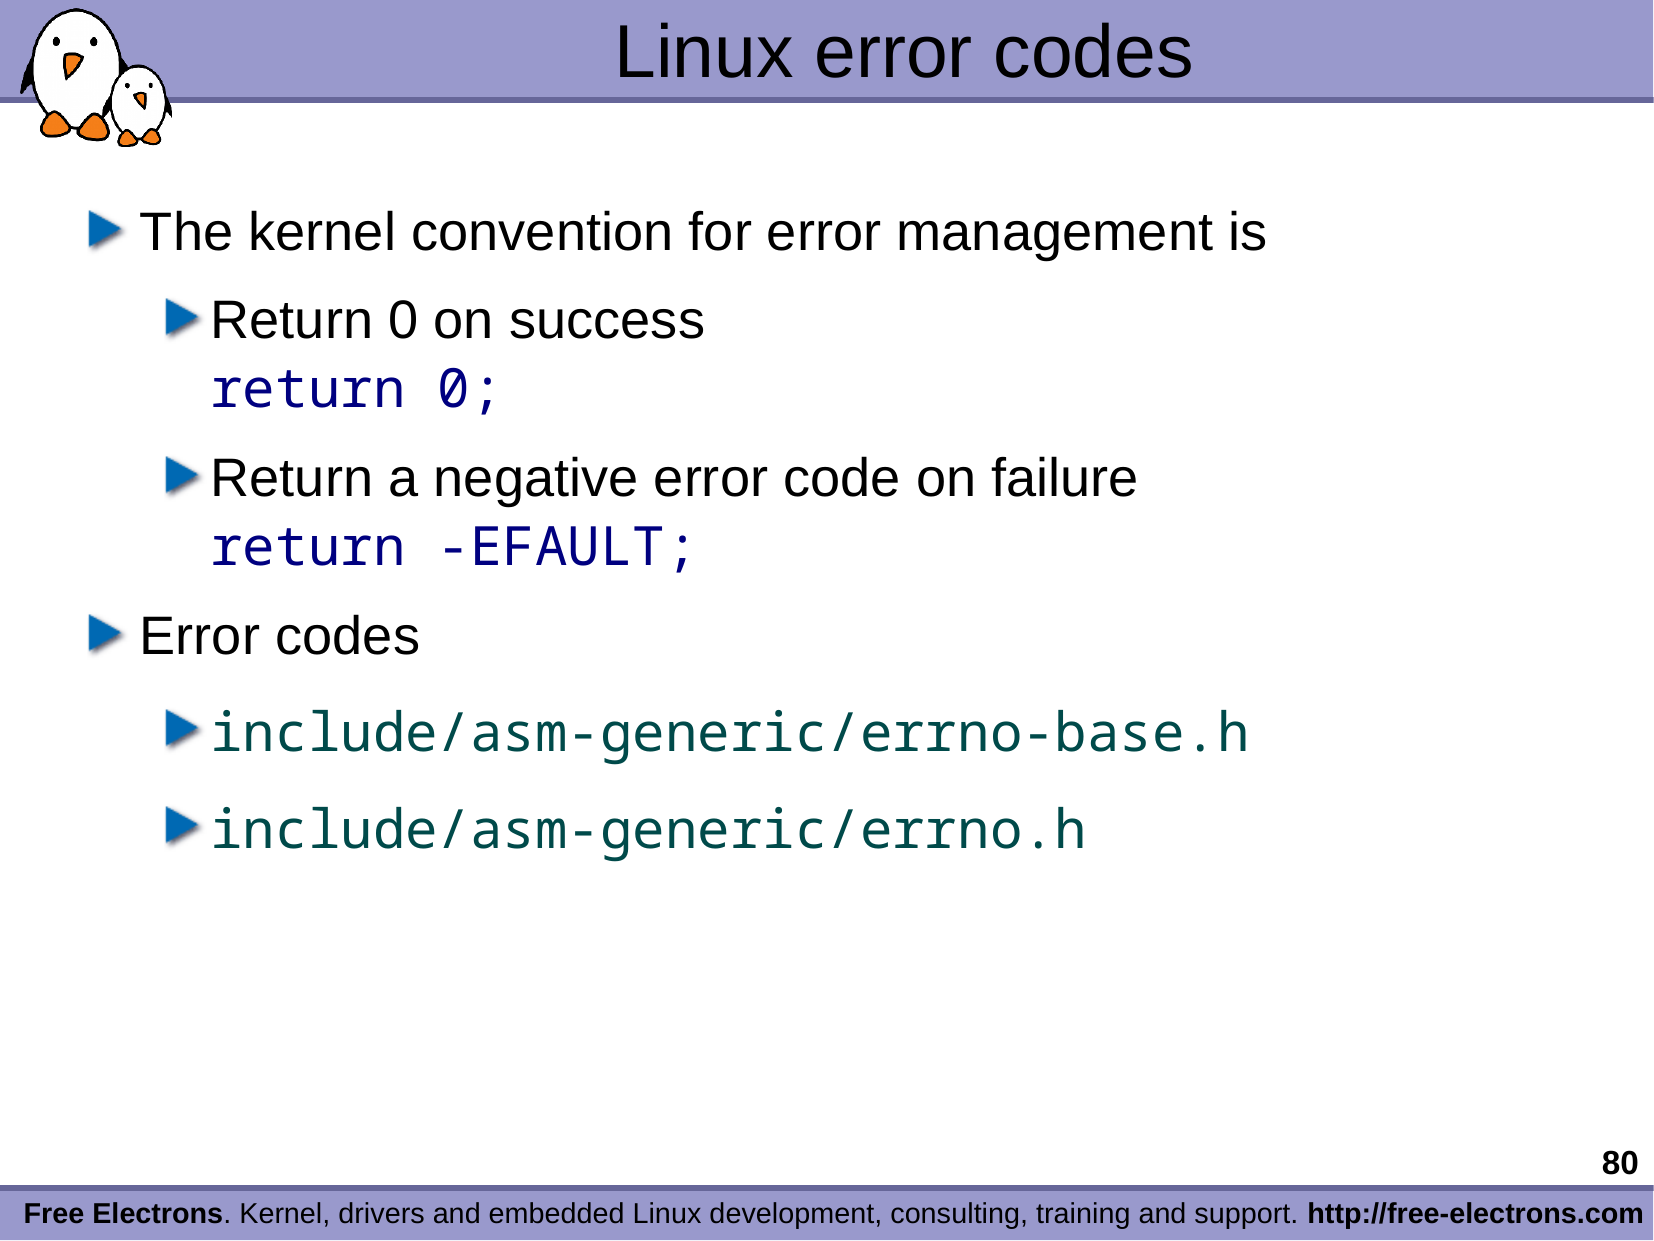

# Linux error codes
The kernel convention for error management is
Return 0 on success
return 0;
Return a negative error code on failure
return -EFAULT;
Error codes
include/asm-generic/errno-base.h
include/asm-generic/errno.h